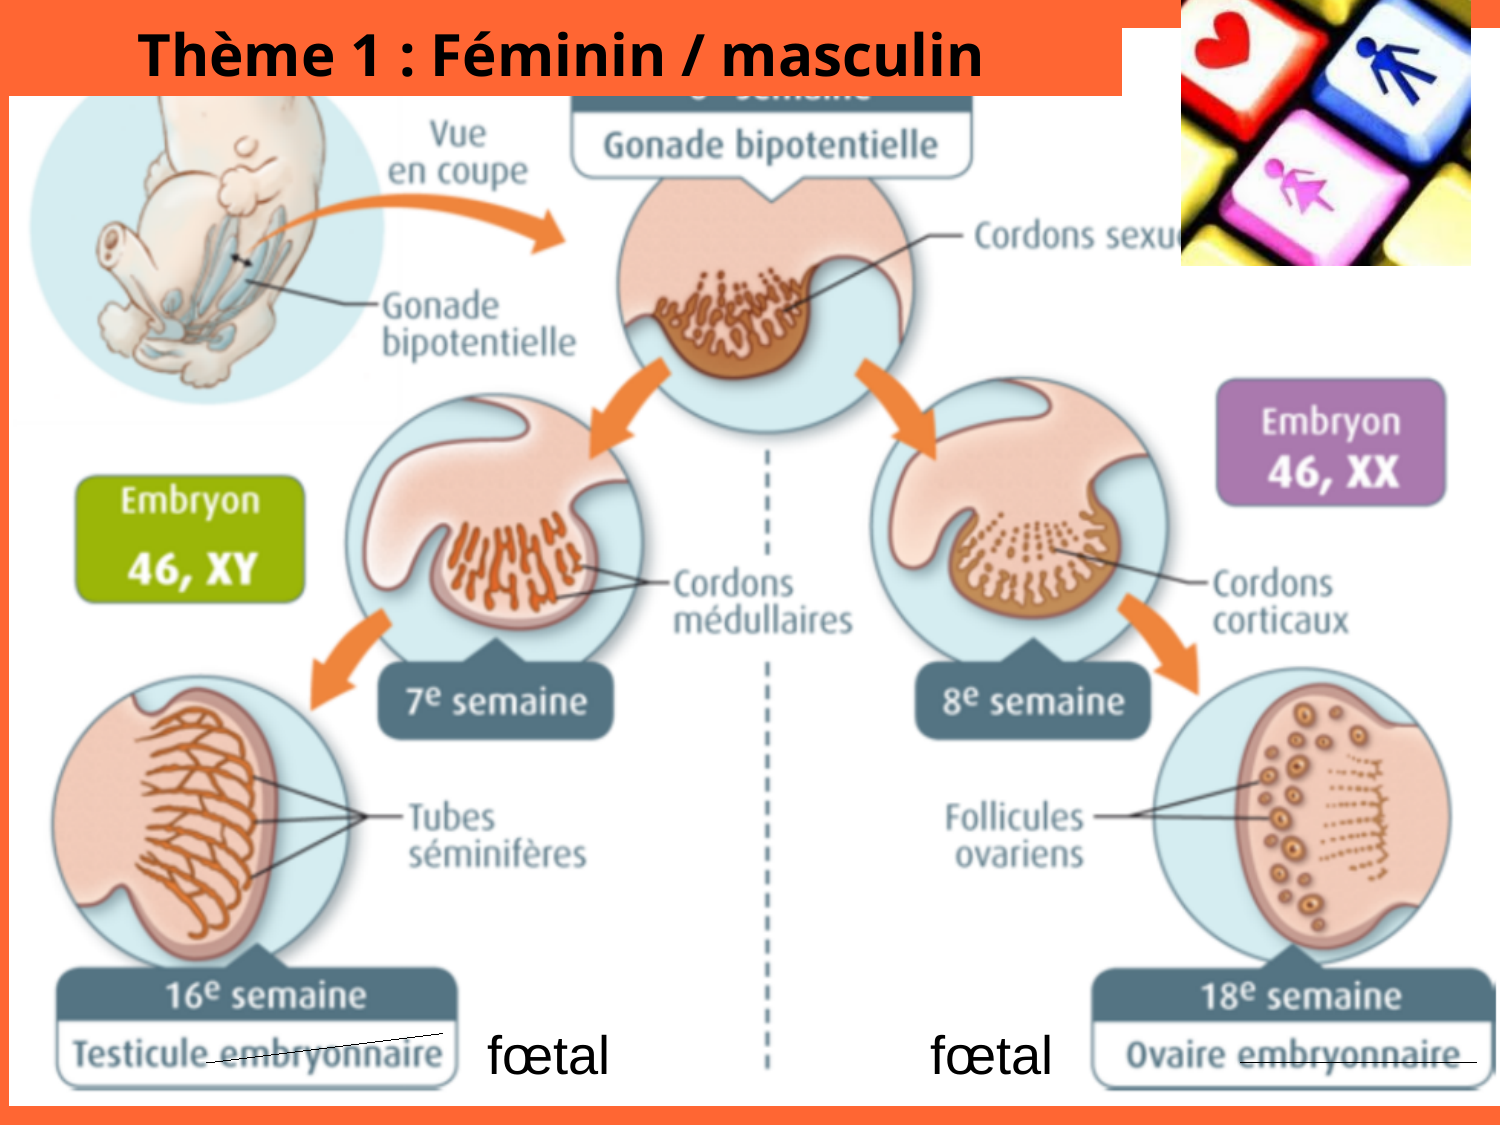

Thème 1 : Féminin / masculin
fœtal
fœtal